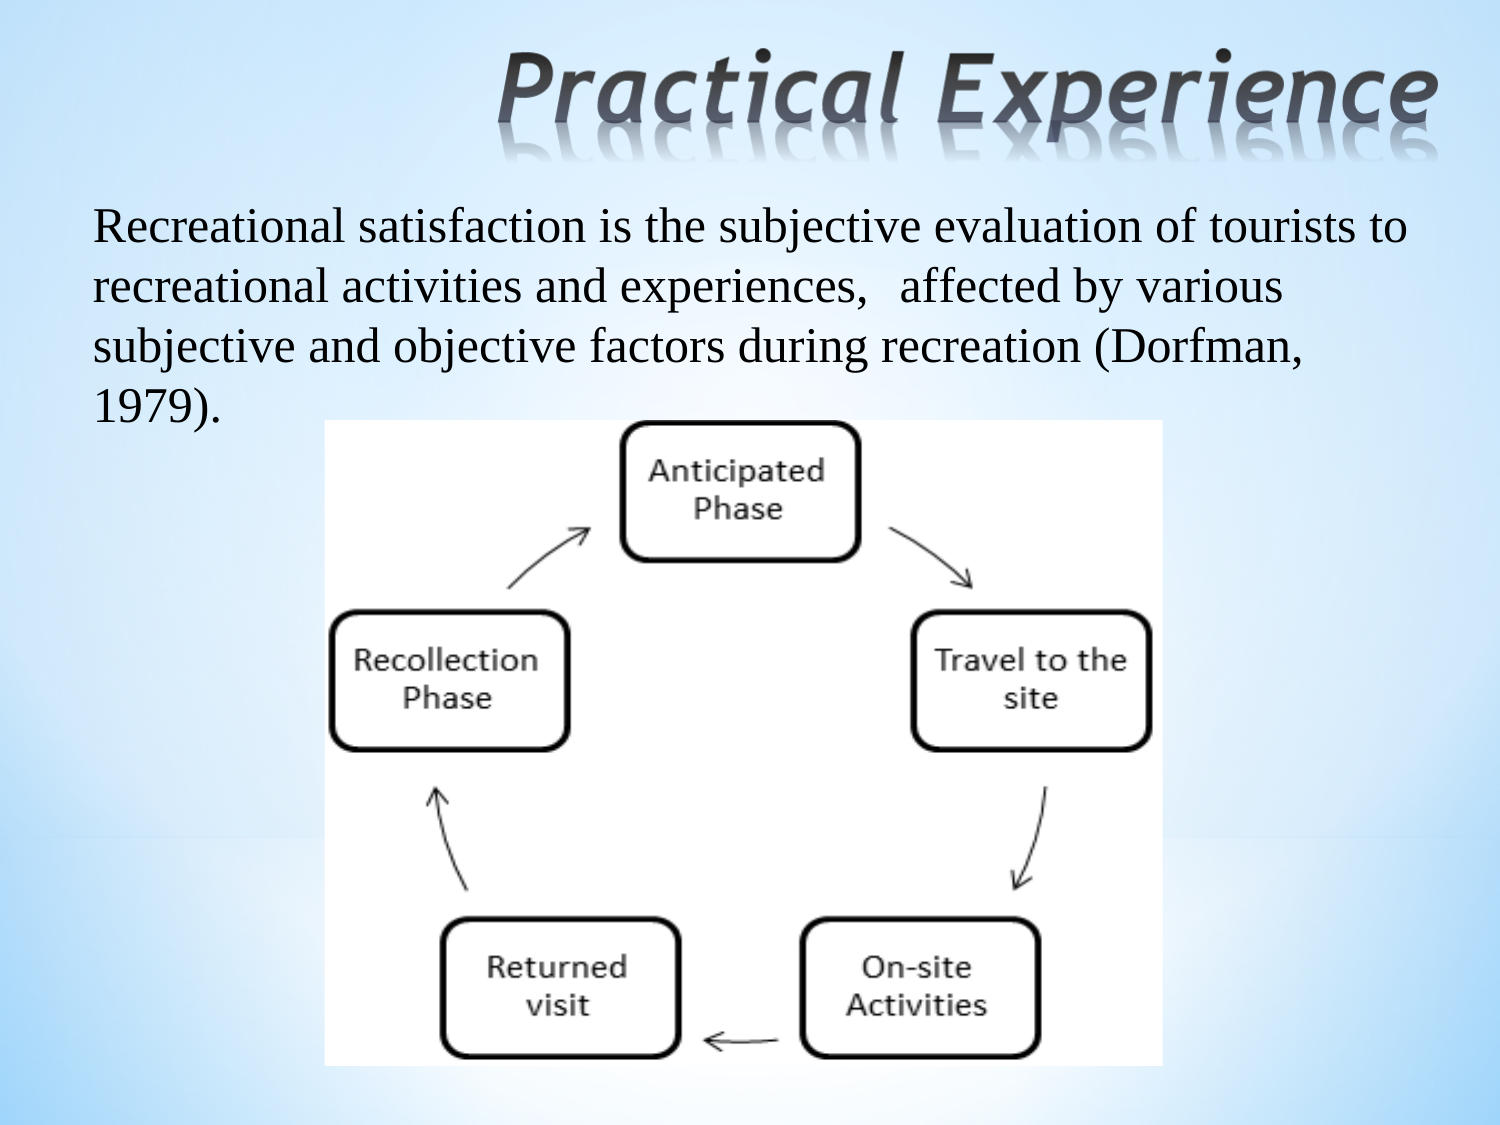

Recreational satisfaction is the subjective evaluation of tourists to recreational activities and experiences, affected by various subjective and objective factors during recreation (Dorfman, 1979).